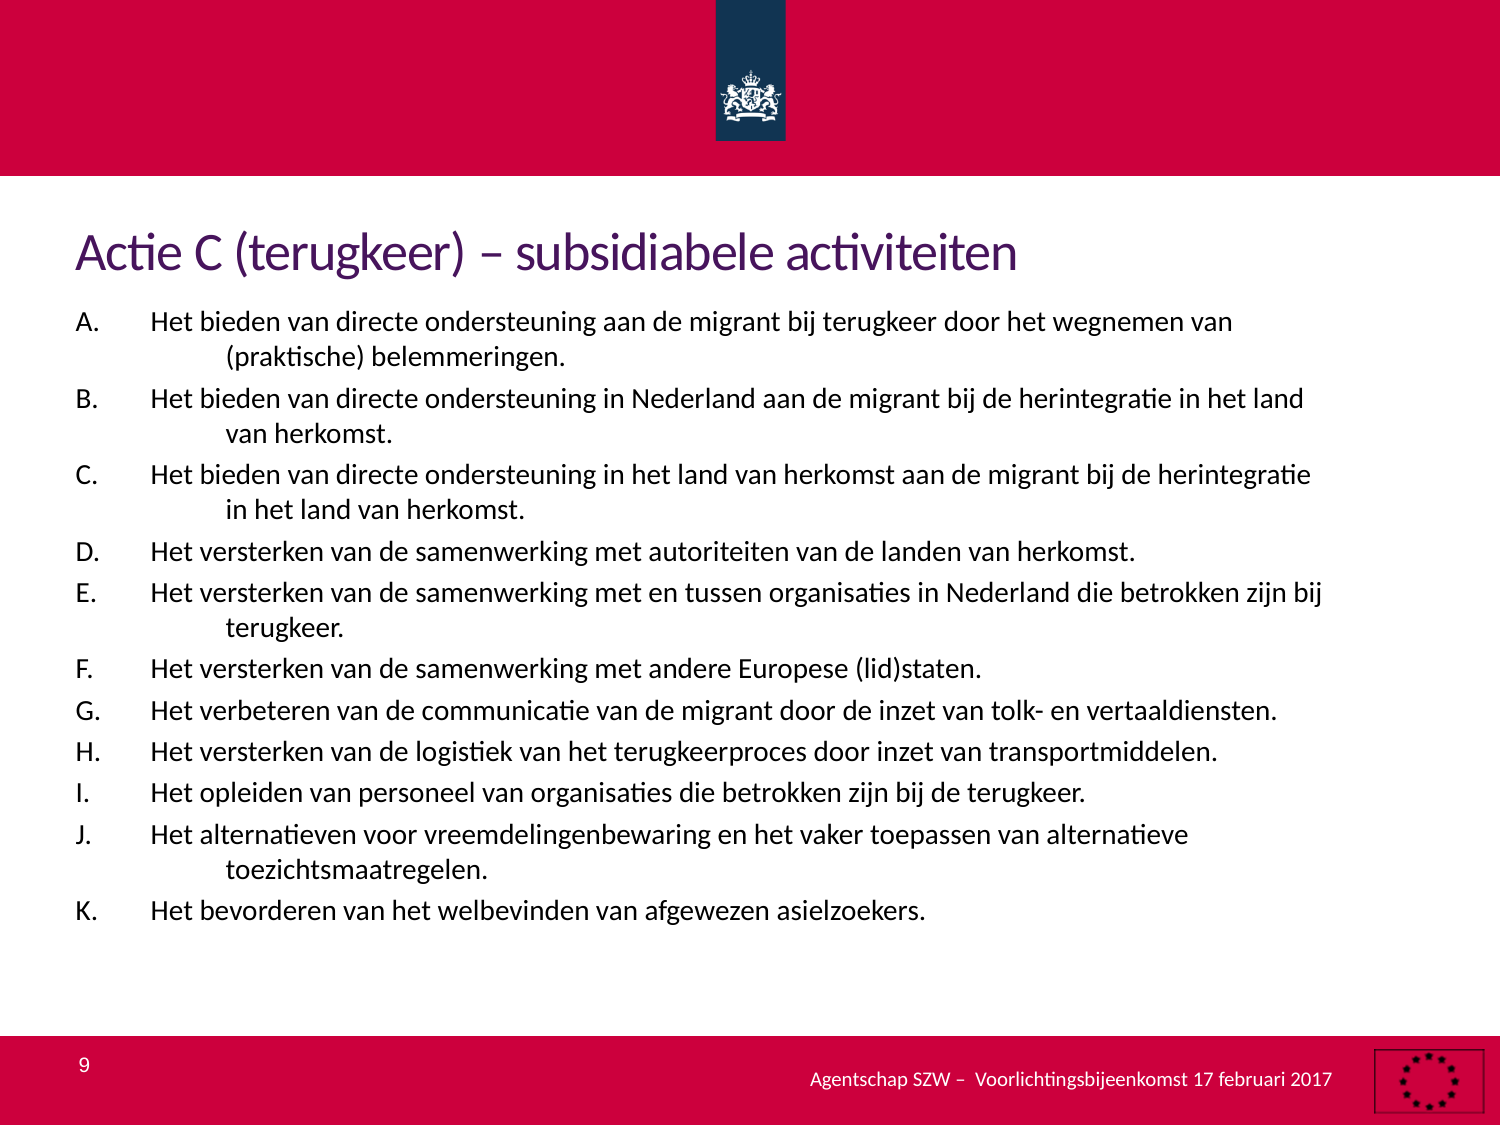

# Actie C (terugkeer) – subsidiabele activiteiten
Het bieden van directe ondersteuning aan de migrant bij terugkeer door het wegnemen van (praktische) belemmeringen.
Het bieden van directe ondersteuning in Nederland aan de migrant bij de herintegratie in het land van herkomst.
Het bieden van directe ondersteuning in het land van herkomst aan de migrant bij de herintegratie in het land van herkomst.
Het versterken van de samenwerking met autoriteiten van de landen van herkomst.
Het versterken van de samenwerking met en tussen organisaties in Nederland die betrokken zijn bij terugkeer.
Het versterken van de samenwerking met andere Europese (lid)staten.
Het verbeteren van de communicatie van de migrant door de inzet van tolk- en vertaaldiensten.
Het versterken van de logistiek van het terugkeerproces door inzet van transportmiddelen.
Het opleiden van personeel van organisaties die betrokken zijn bij de terugkeer.
Het alternatieven voor vreemdelingenbewaring en het vaker toepassen van alternatieve toezichtsmaatregelen.
Het bevorderen van het welbevinden van afgewezen asielzoekers.
9
Agentschap SZW – Voorlichtingsbijeenkomst 17 februari 2017